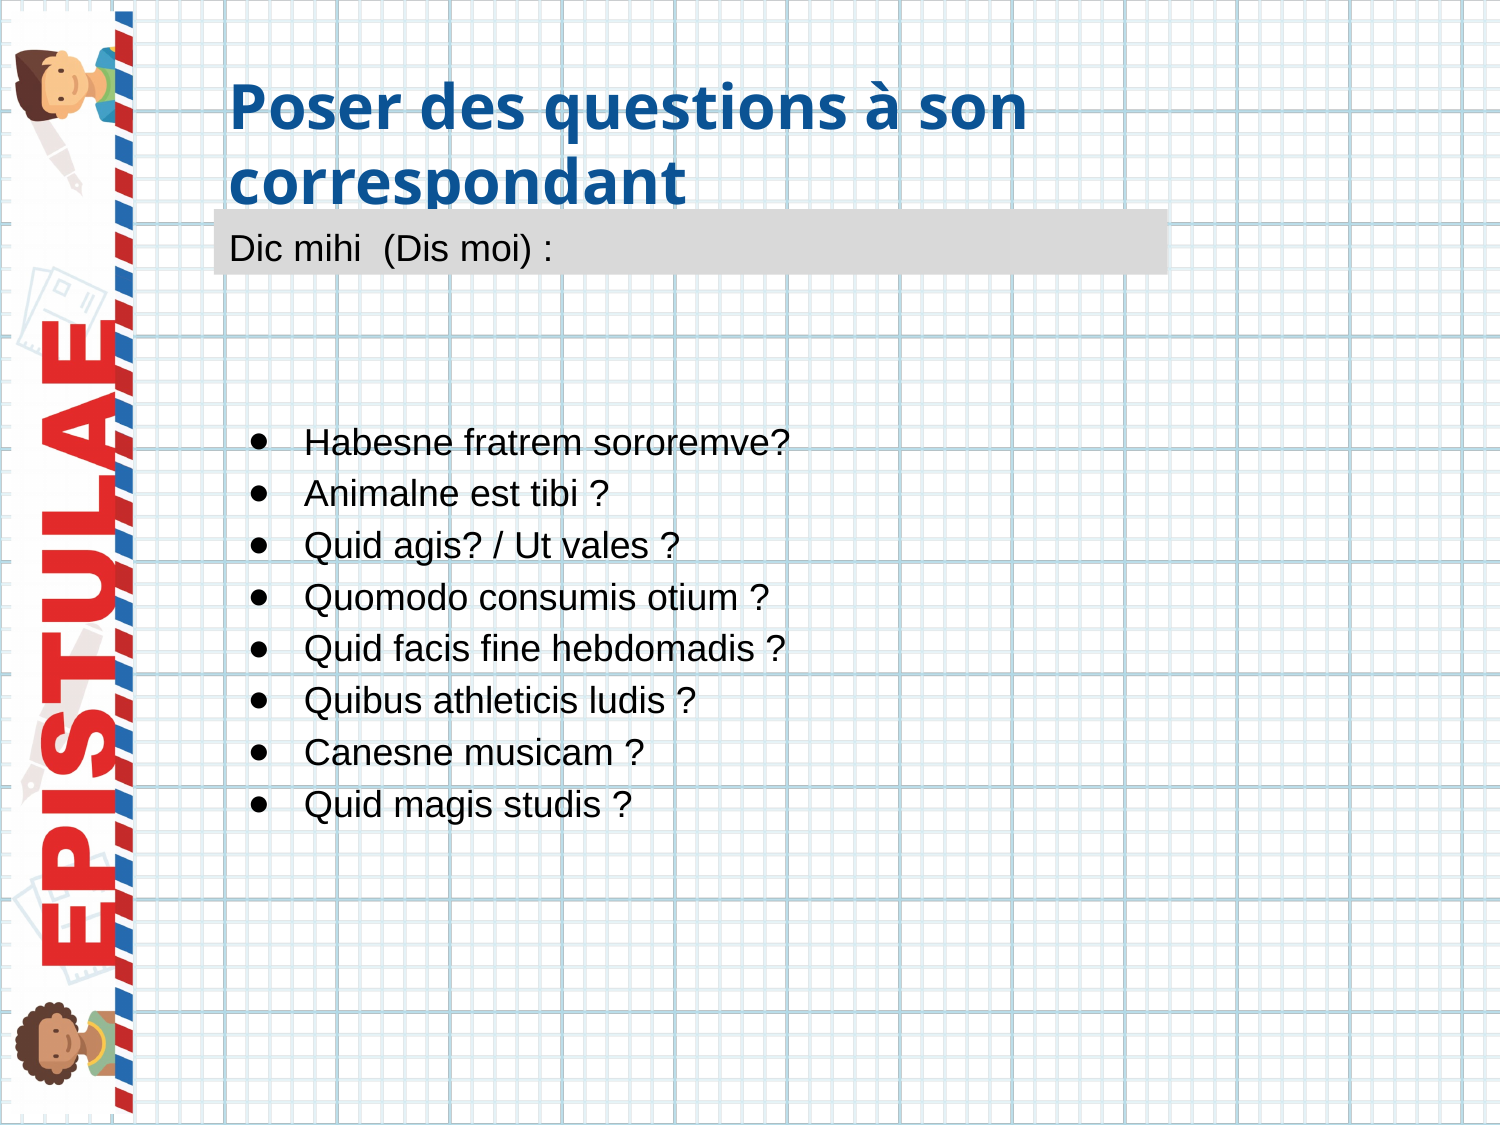

Poser des questions à son correspondant
Dic mihi (Dis moi) :
Habesne fratrem sororemve?
Animalne est tibi ?
Quid agis? / Ut vales ?
Quomodo consumis otium ?
Quid facis fine hebdomadis ?
Quibus athleticis ludis ?
Canesne musicam ?
Quid magis studis ?